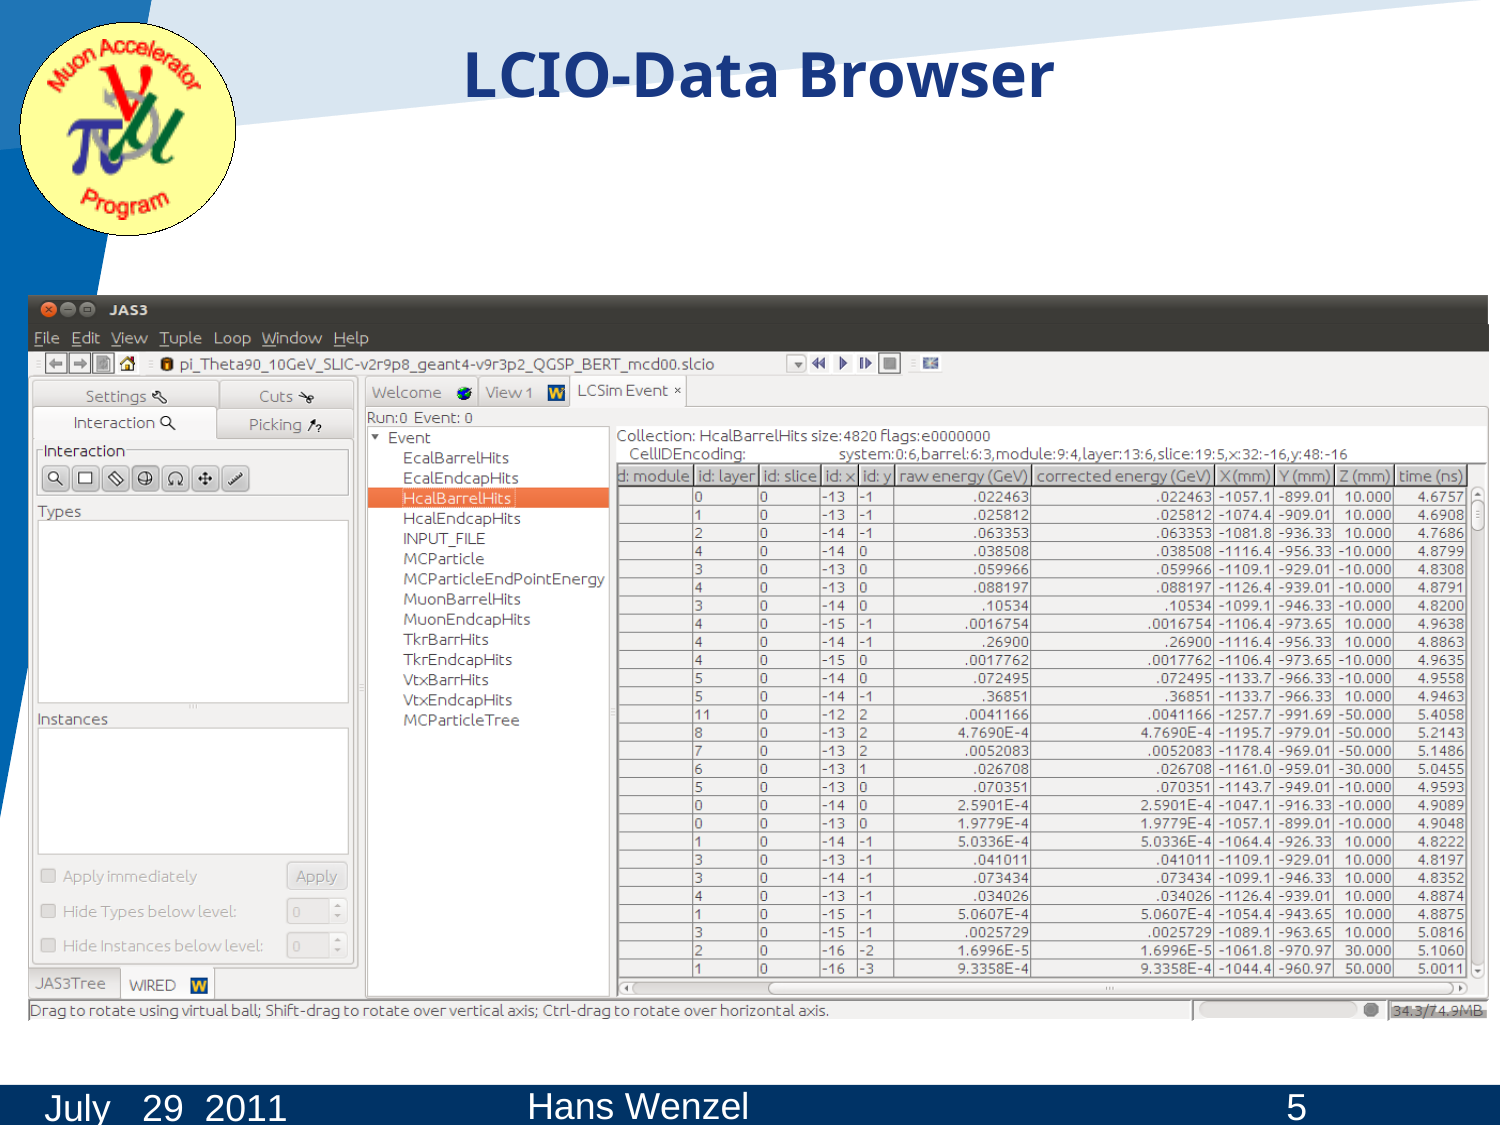

# LCIO-Data Browser
Hans Wenzel
January 22 2009